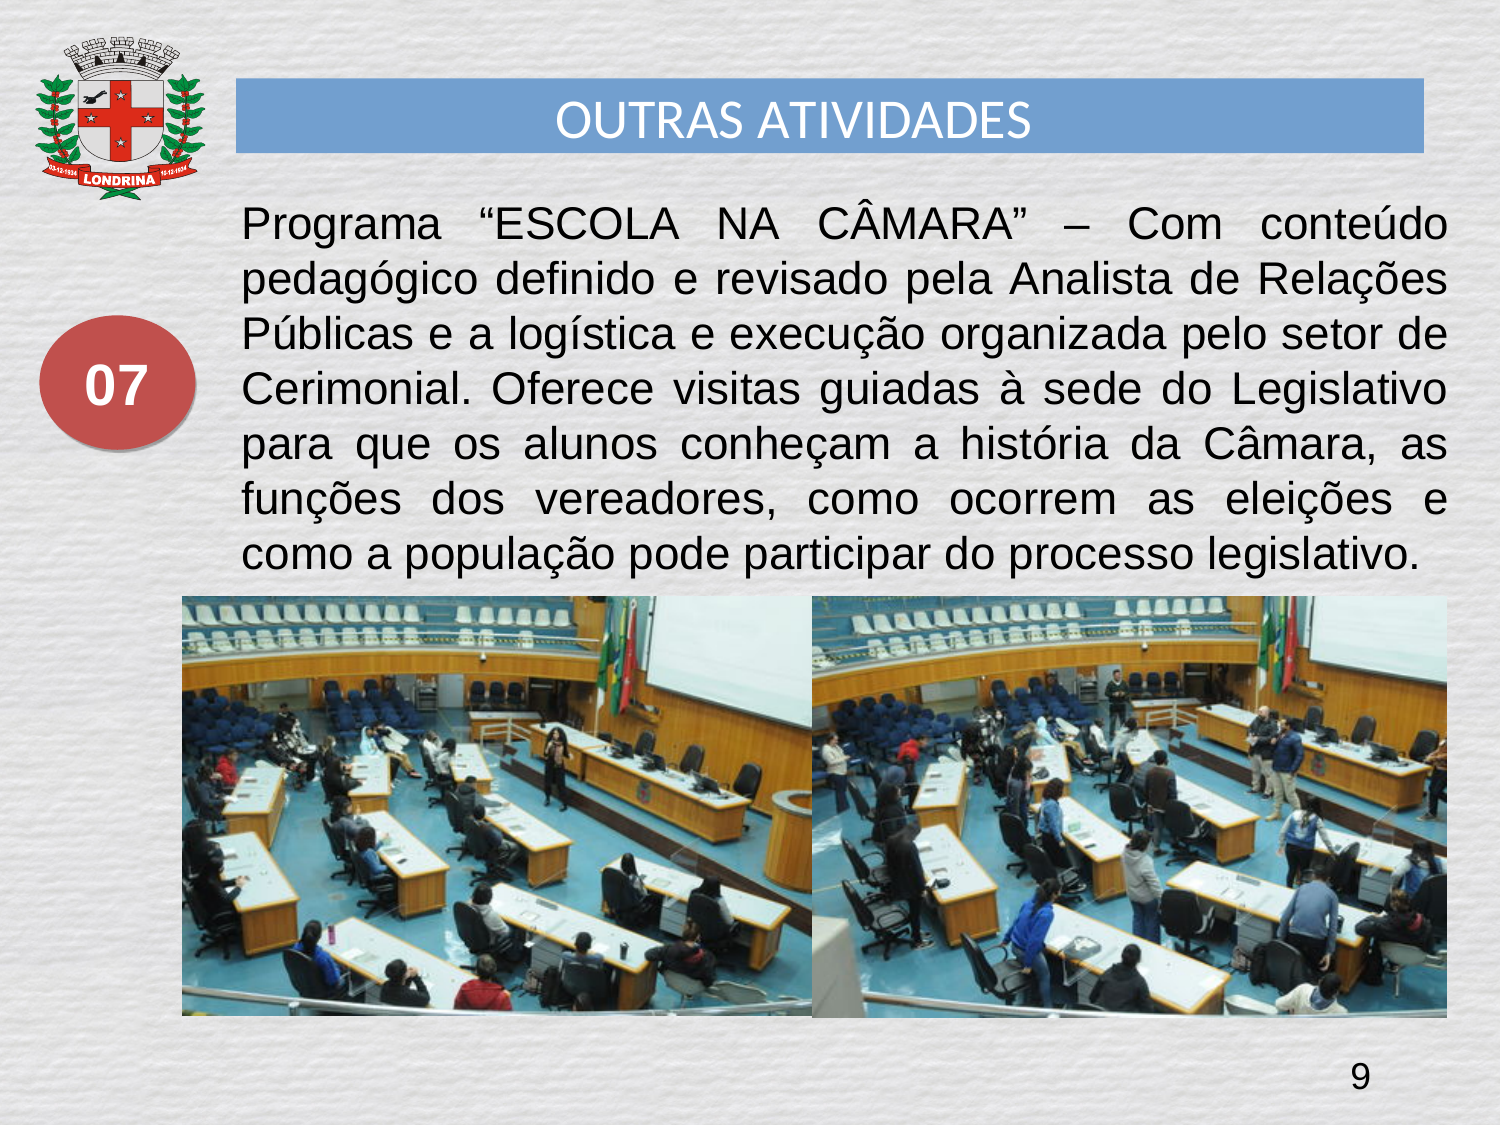

OUTRAS ATIVIDADES
Programa “ESCOLA NA CÂMARA” – Com conteúdo pedagógico definido e revisado pela Analista de Relações Públicas e a logística e execução organizada pelo setor de Cerimonial. Oferece visitas guiadas à sede do Legislativo para que os alunos conheçam a história da Câmara, as funções dos vereadores, como ocorrem as eleições e como a população pode participar do processo legislativo.
07